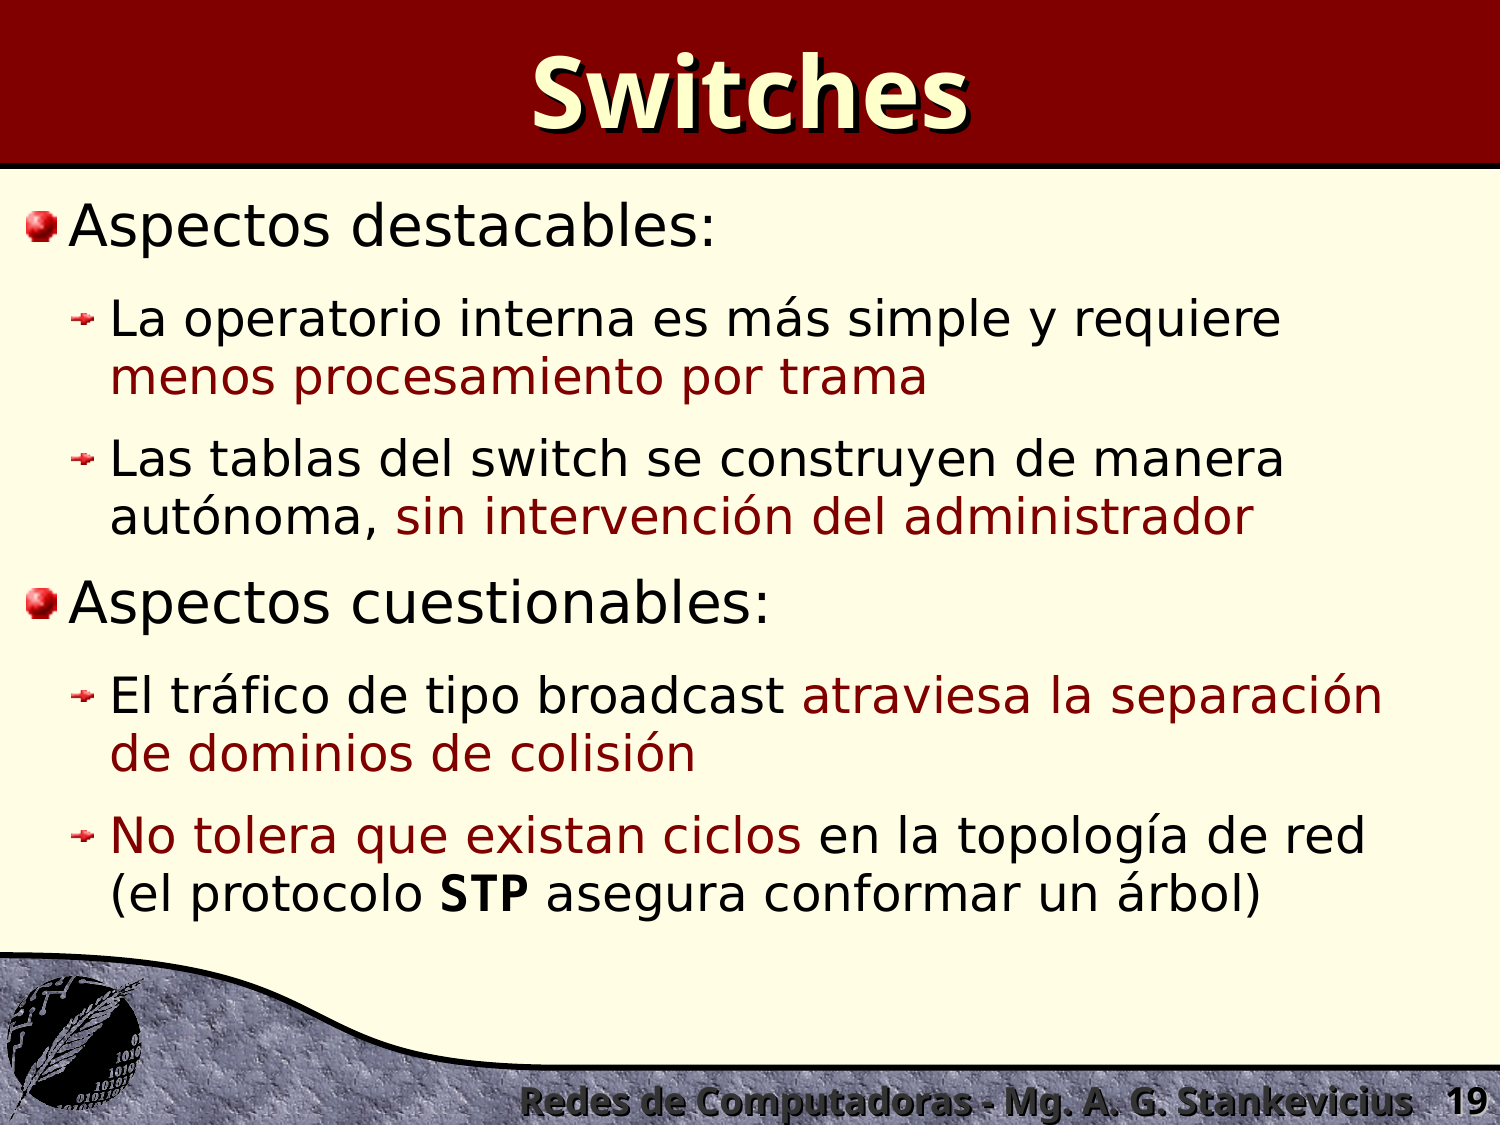

# Switches
Aspectos destacables:
La operatorio interna es más simple y requiere
menos procesamiento por trama
Las tablas del switch se construyen de manera autónoma, sin intervención del administrador
Aspectos cuestionables:
El tráfico de tipo broadcast atraviesa la separación
de dominios de colisión
No tolera que existan ciclos en la topología de red
(el protocolo STP asegura conformar un árbol)
19